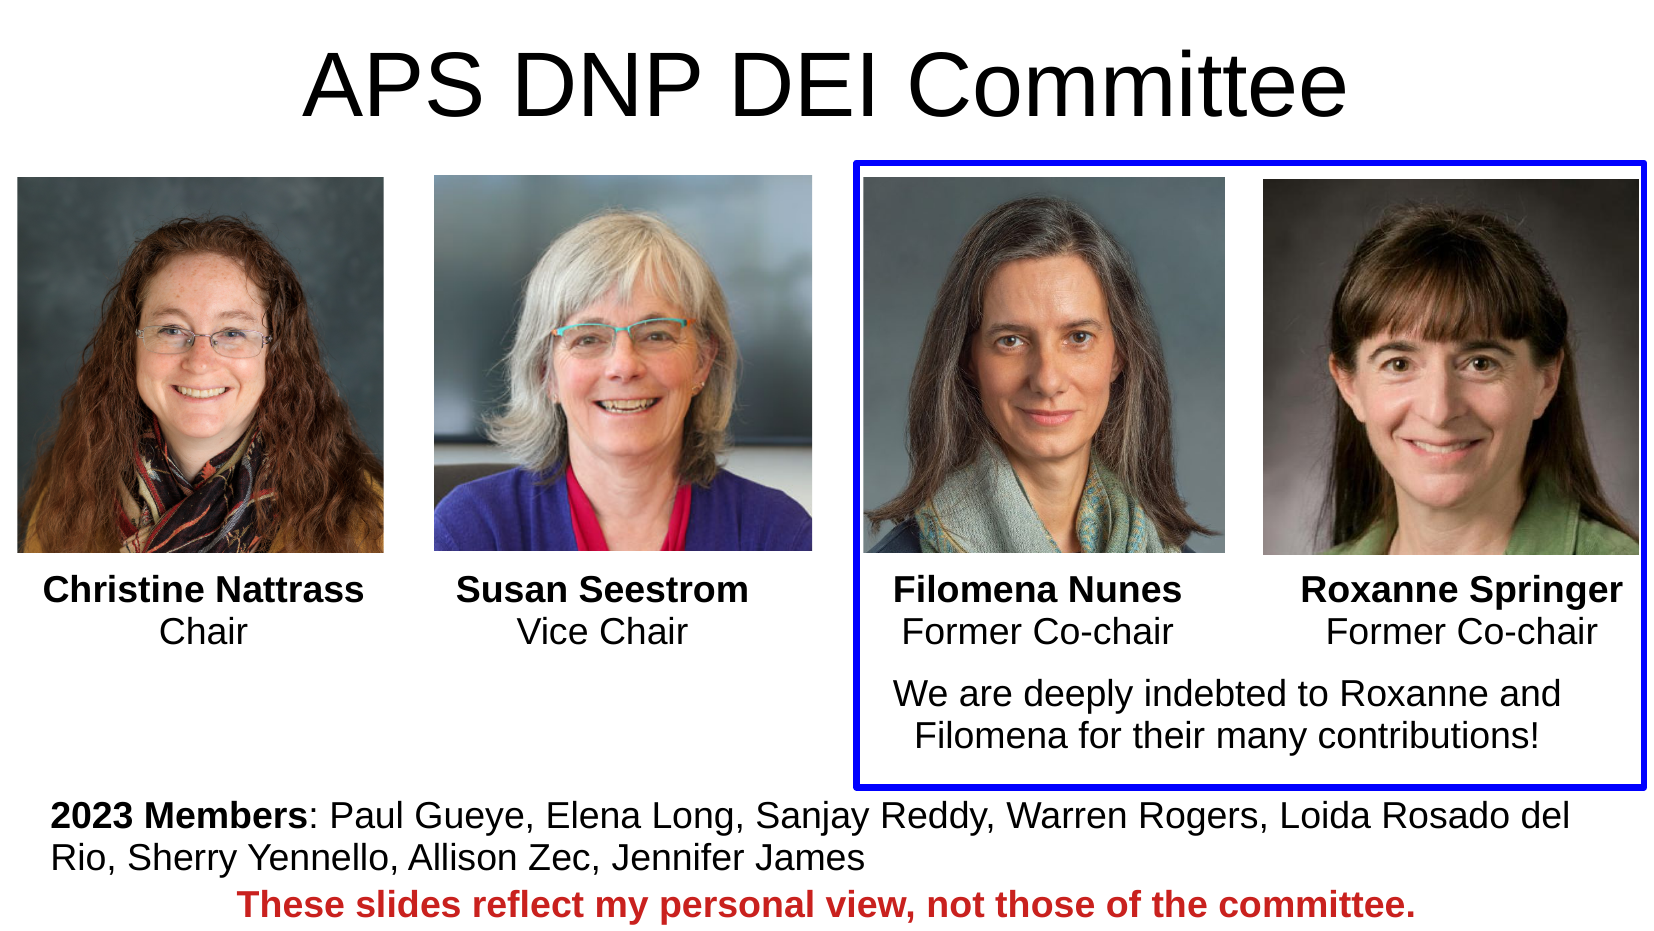

# APS DNP DEI Committee
Susan Seestrom
Vice Chair
Filomena Nunes
Former Co-chair
Christine Nattrass
Chair
Roxanne Springer
Former Co-chair
We are deeply indebted to Roxanne and Filomena for their many contributions!
2023 Members: Paul Gueye, Elena Long, Sanjay Reddy, Warren Rogers, Loida Rosado del Rio, Sherry Yennello, Allison Zec, Jennifer James
These slides reflect my personal view, not those of the committee.